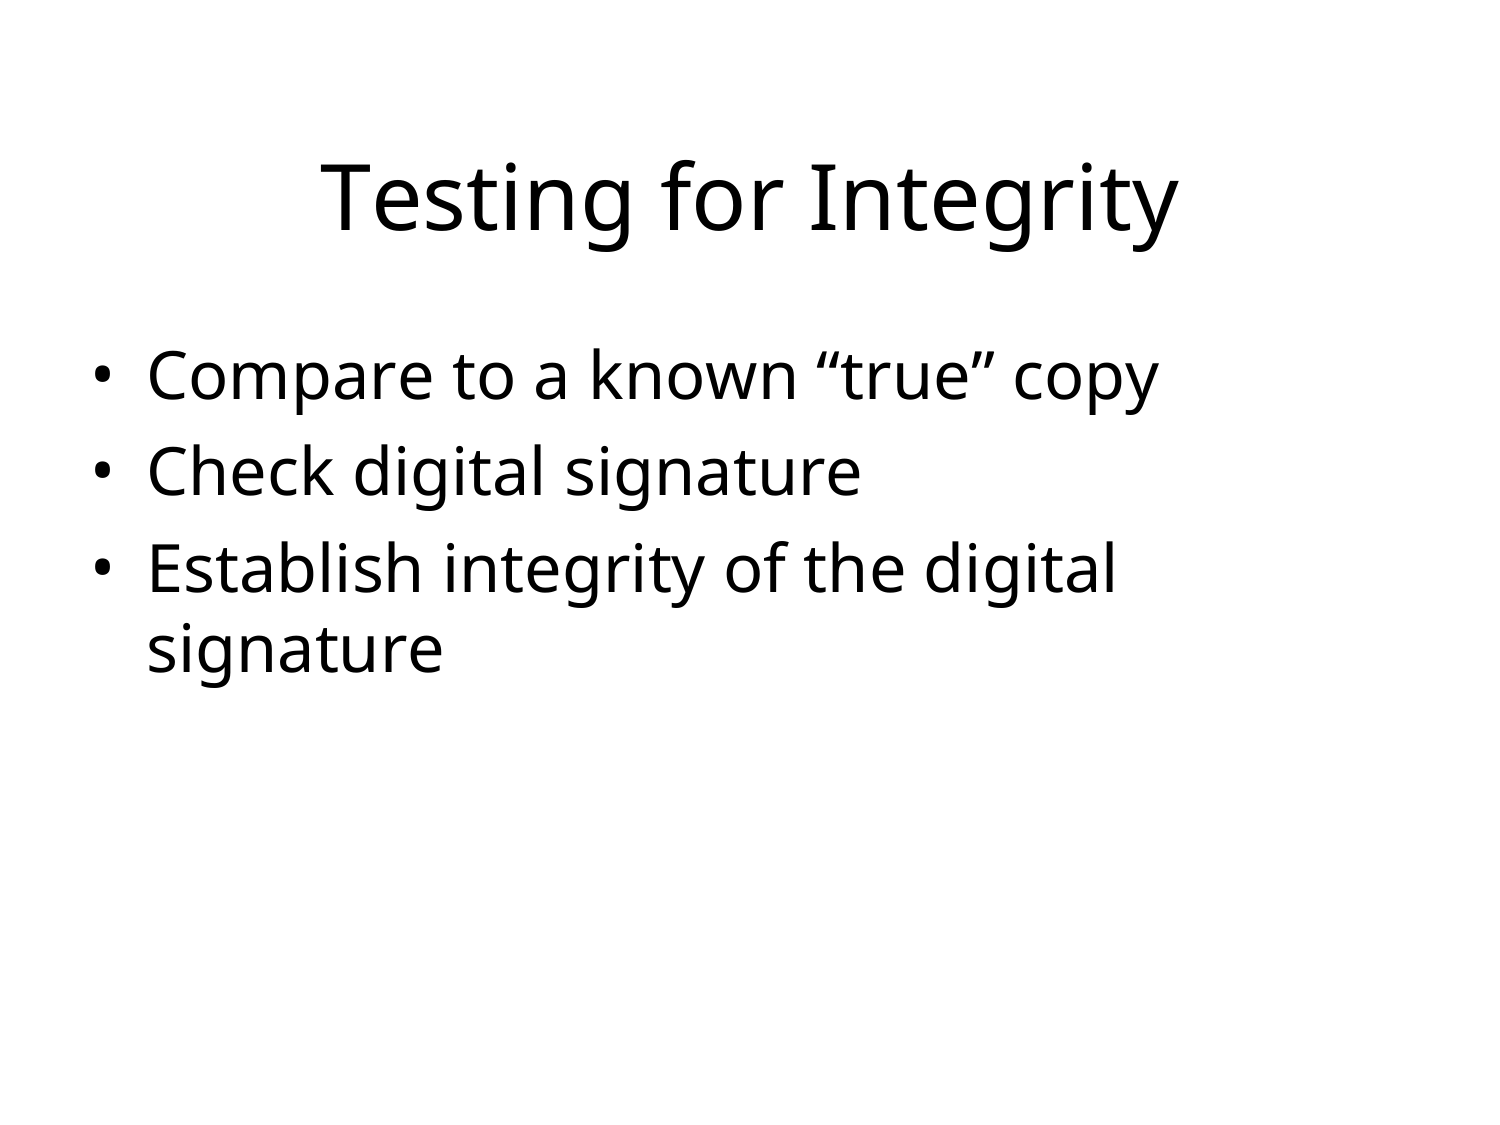

# Testing for Integrity
Compare to a known “true” copy
Check digital signature
Establish integrity of the digital signature